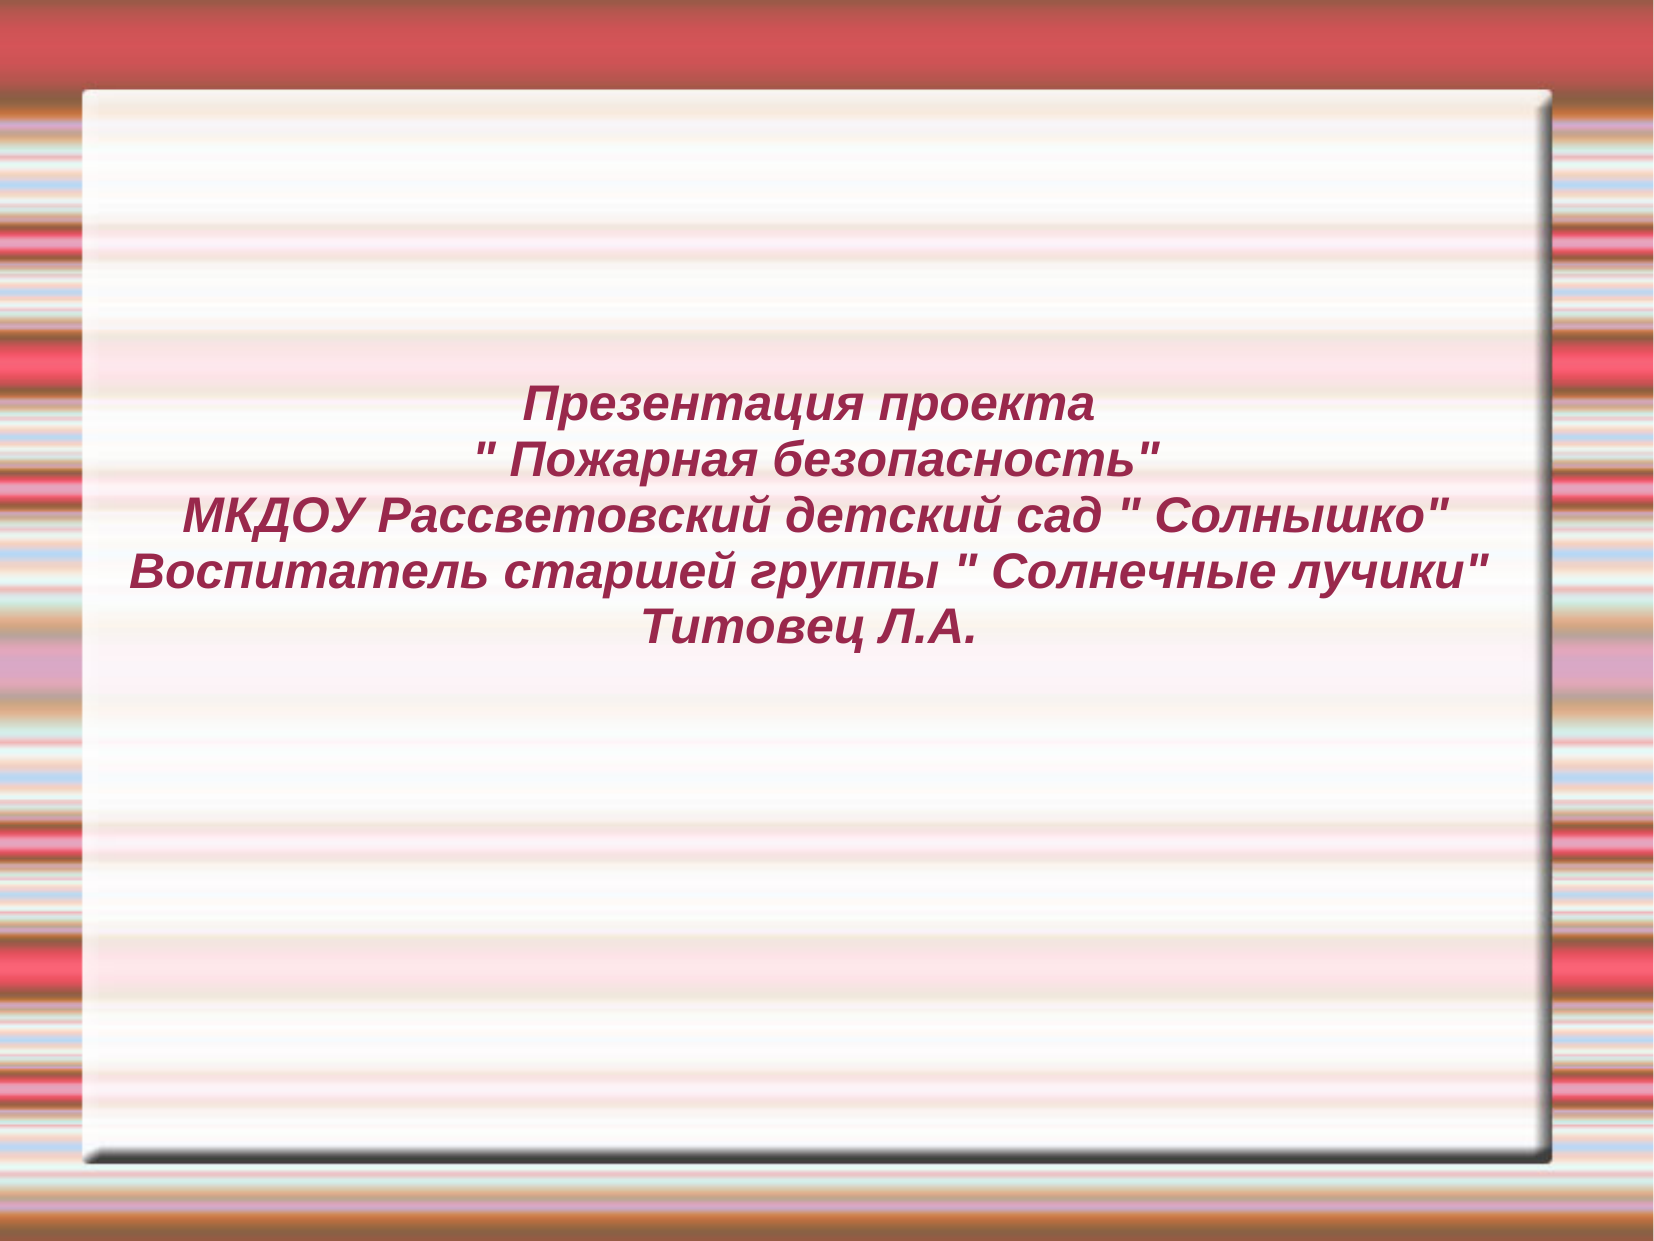

# Презентация проекта " Пожарная безопасность" МКДОУ Рассветовский детский сад " Солнышко" Воспитатель старшей группы " Солнечные лучики" Титовец Л.А.